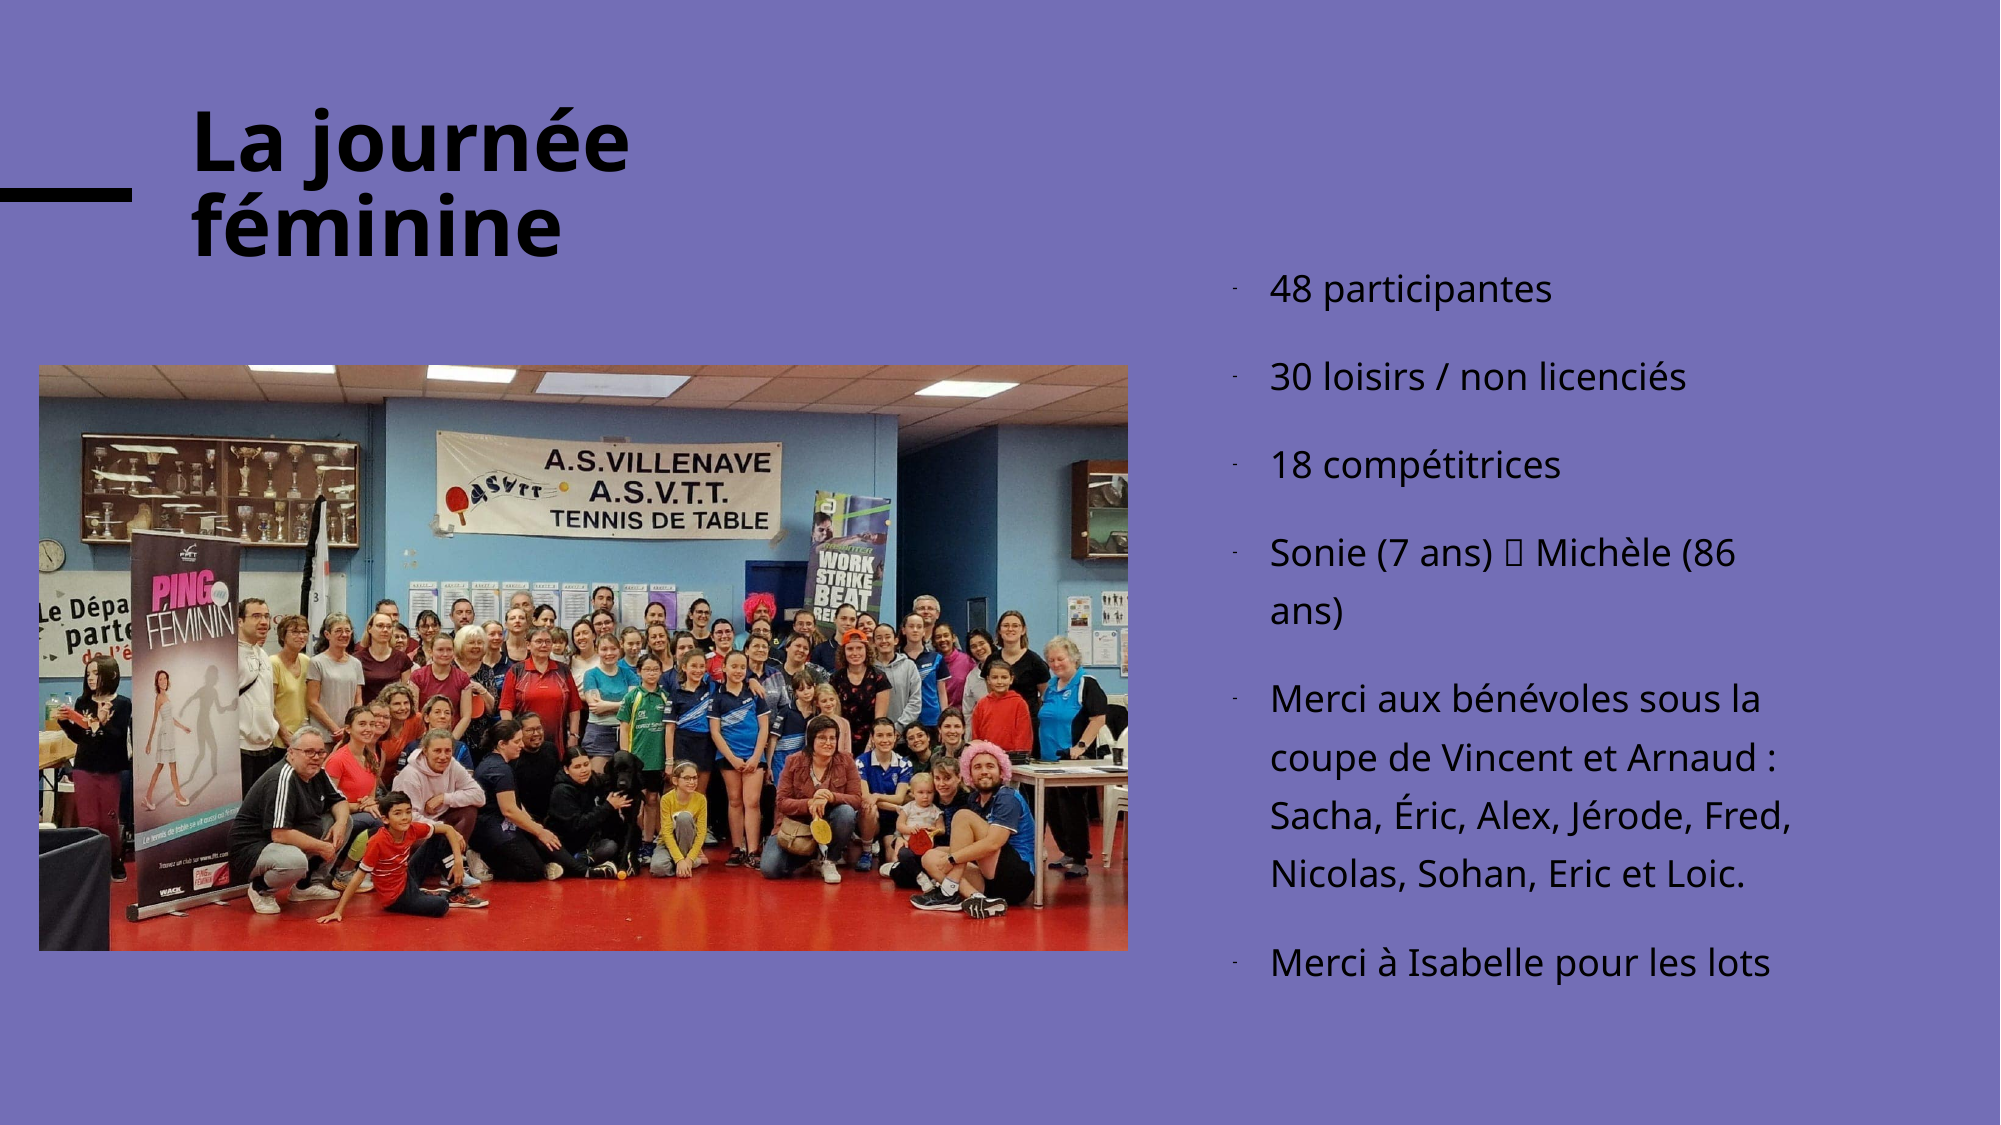

# La journée féminine
48 participantes
30 loisirs / non licenciés
18 compétitrices
Sonie (7 ans)  Michèle (86 ans)
Merci aux bénévoles sous la coupe de Vincent et Arnaud :
Sacha, Éric, Alex, Jérode, Fred, Nicolas, Sohan, Eric et Loic.
Merci à Isabelle pour les lots